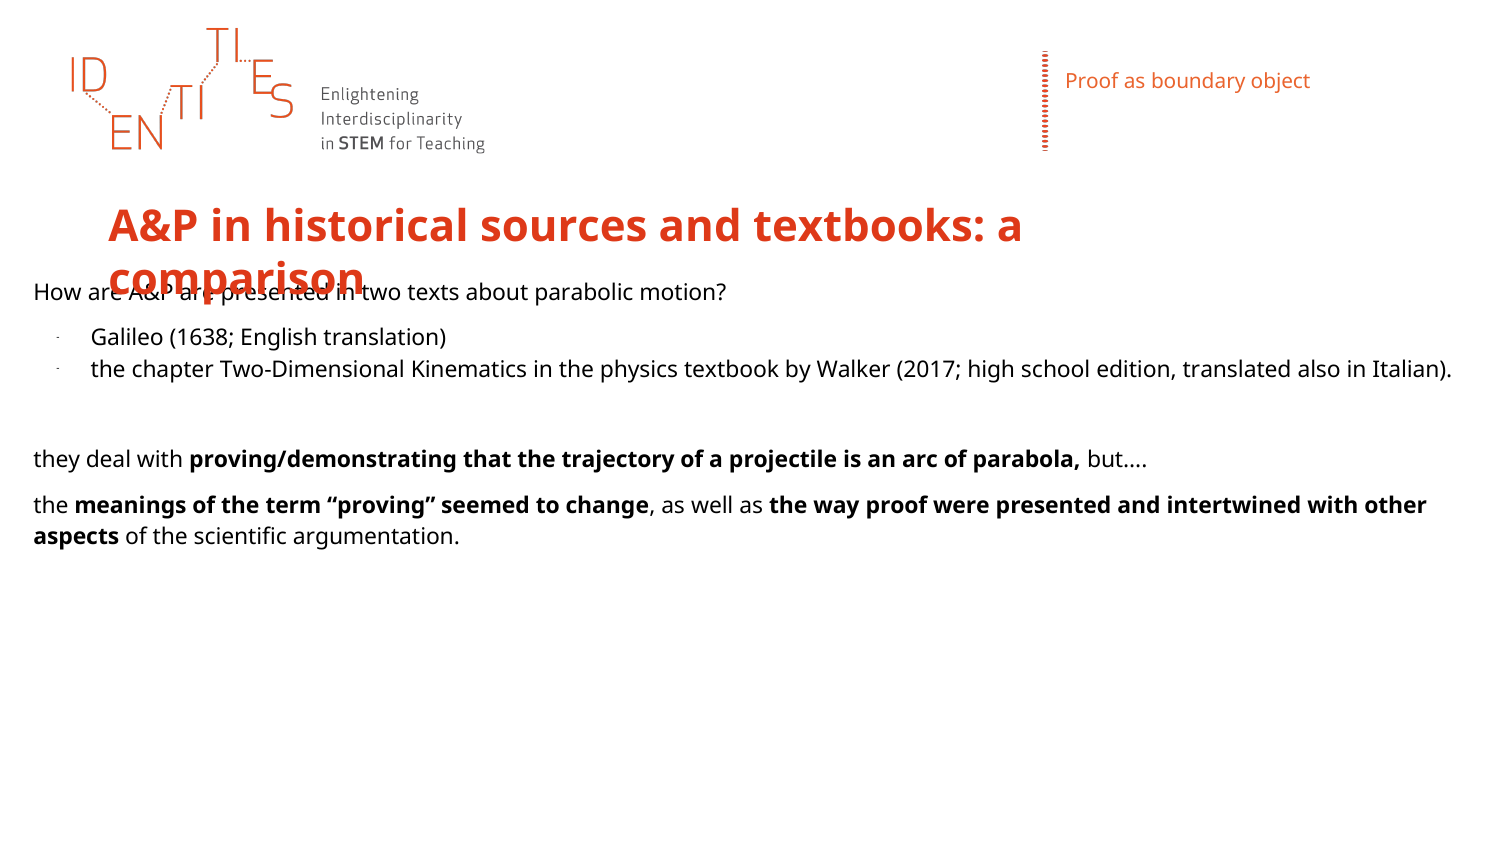

Proof as boundary object
A&P in historical sources and textbooks: a comparison
# How are A&P are presented in two texts about parabolic motion?
Galileo (1638; English translation)
the chapter Two-Dimensional Kinematics in the physics textbook by Walker (2017; high school edition, translated also in Italian).
they deal with proving/demonstrating that the trajectory of a projectile is an arc of parabola, but….
the meanings of the term “proving” seemed to change, as well as the way proof were presented and intertwined with other aspects of the scientific argumentation.